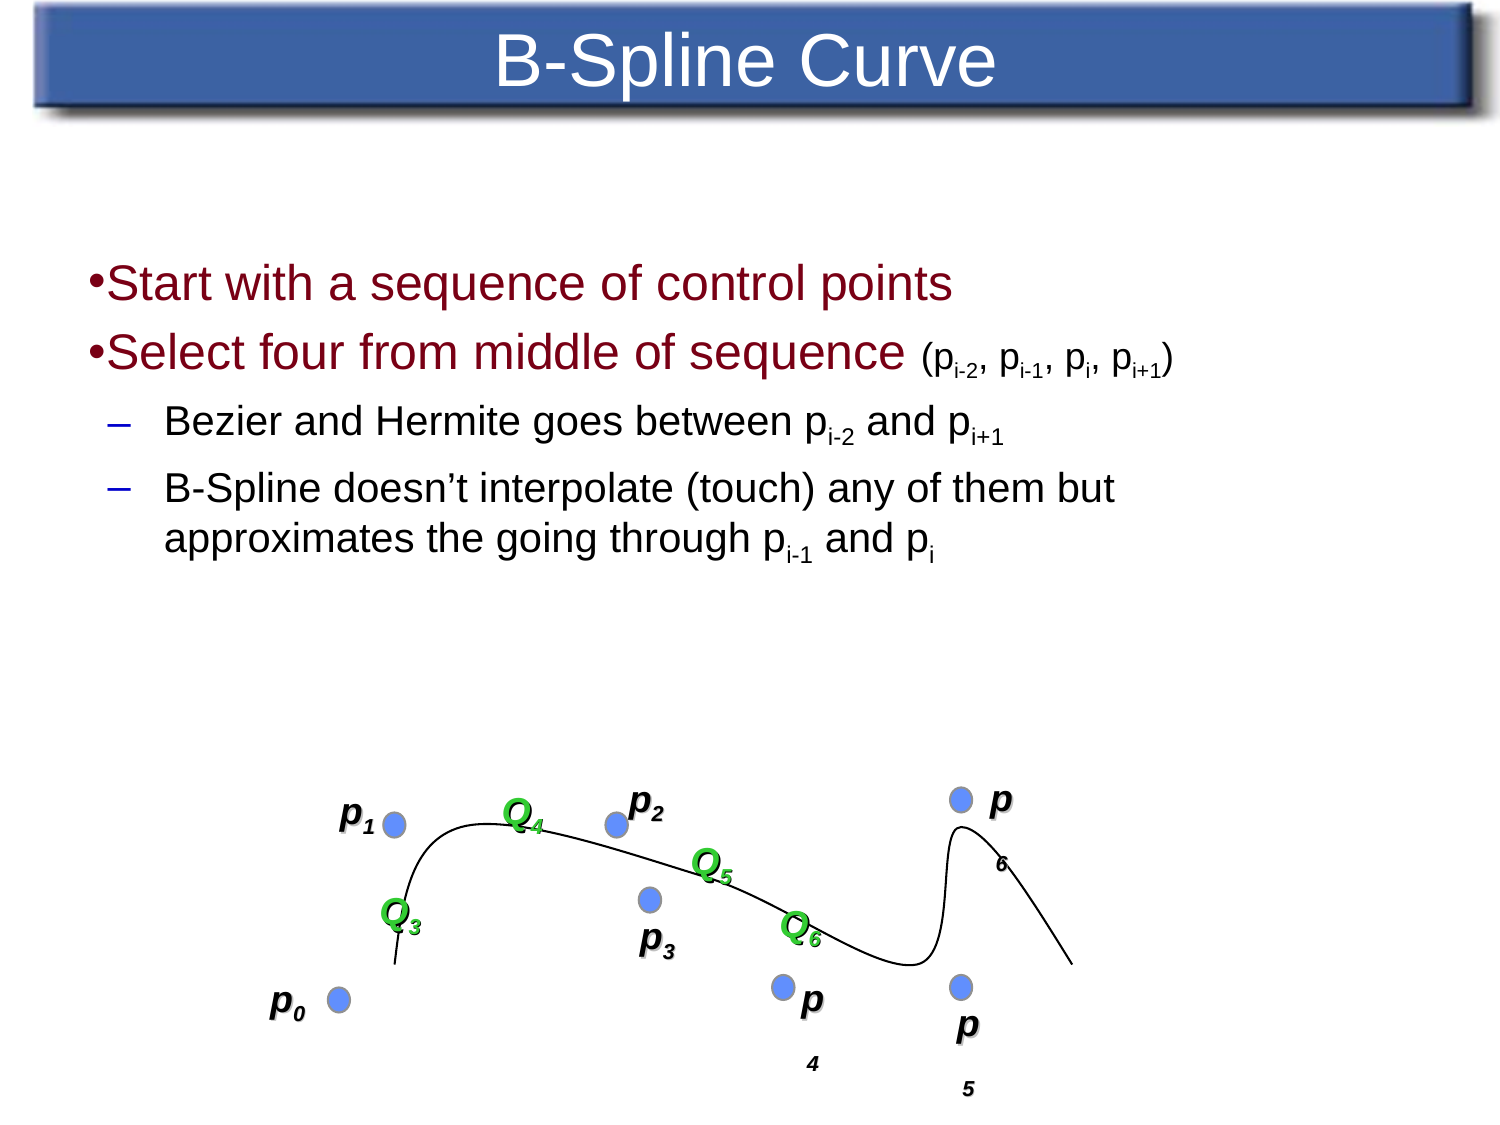

# B-Spline Curve
Start with a sequence of control points
Select four from middle of sequence (pi-2, pi-1, pi, pi+1)
Bezier and Hermite goes between pi-2 and pi+1
B-Spline doesn’t interpolate (touch) any of them but approximates the going through pi-1 and pi
p2
p6
p1
Q4
Q5
Q3
Q6
p3
p0
p4
p5